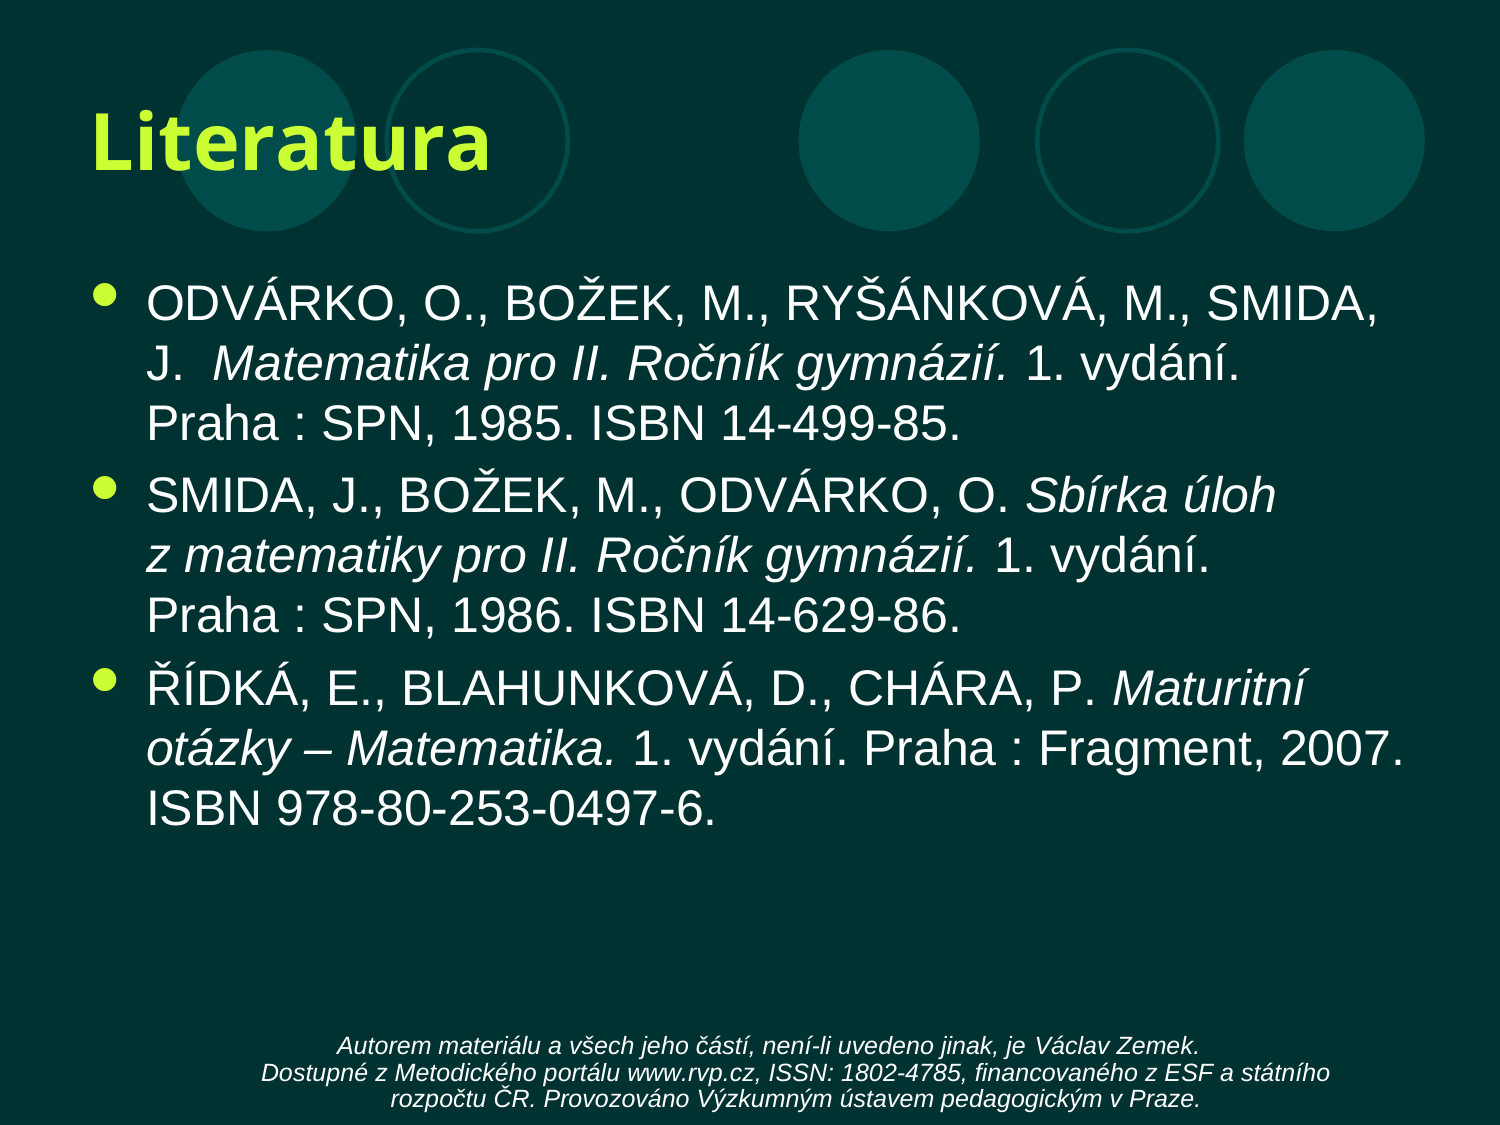

# Literatura
ODVÁRKO, O., BOŽEK, M., RYŠÁNKOVÁ, M., SMIDA, J. Matematika pro II. Ročník gymnázií. 1. vydání.
Praha : SPN, 1985. ISBN 14-499-85.
SMIDA, J., BOŽEK, M., ODVÁRKO, O. Sbírka úloh
z matematiky pro II. Ročník gymnázií. 1. vydání.
Praha : SPN, 1986. ISBN 14-629-86.
ŘÍDKÁ, E., BLAHUNKOVÁ, D., CHÁRA, P. Maturitní otázky – Matematika. 1. vydání. Praha : Fragment, 2007. ISBN 978-80-253-0497-6.
Autorem materiálu a všech jeho částí, není-li uvedeno jinak, je Václav Zemek.
Dostupné z Metodického portálu www.rvp.cz, ISSN: 1802-4785, financovaného z ESF a státního rozpočtu ČR. Provozováno Výzkumným ústavem pedagogickým v Praze.